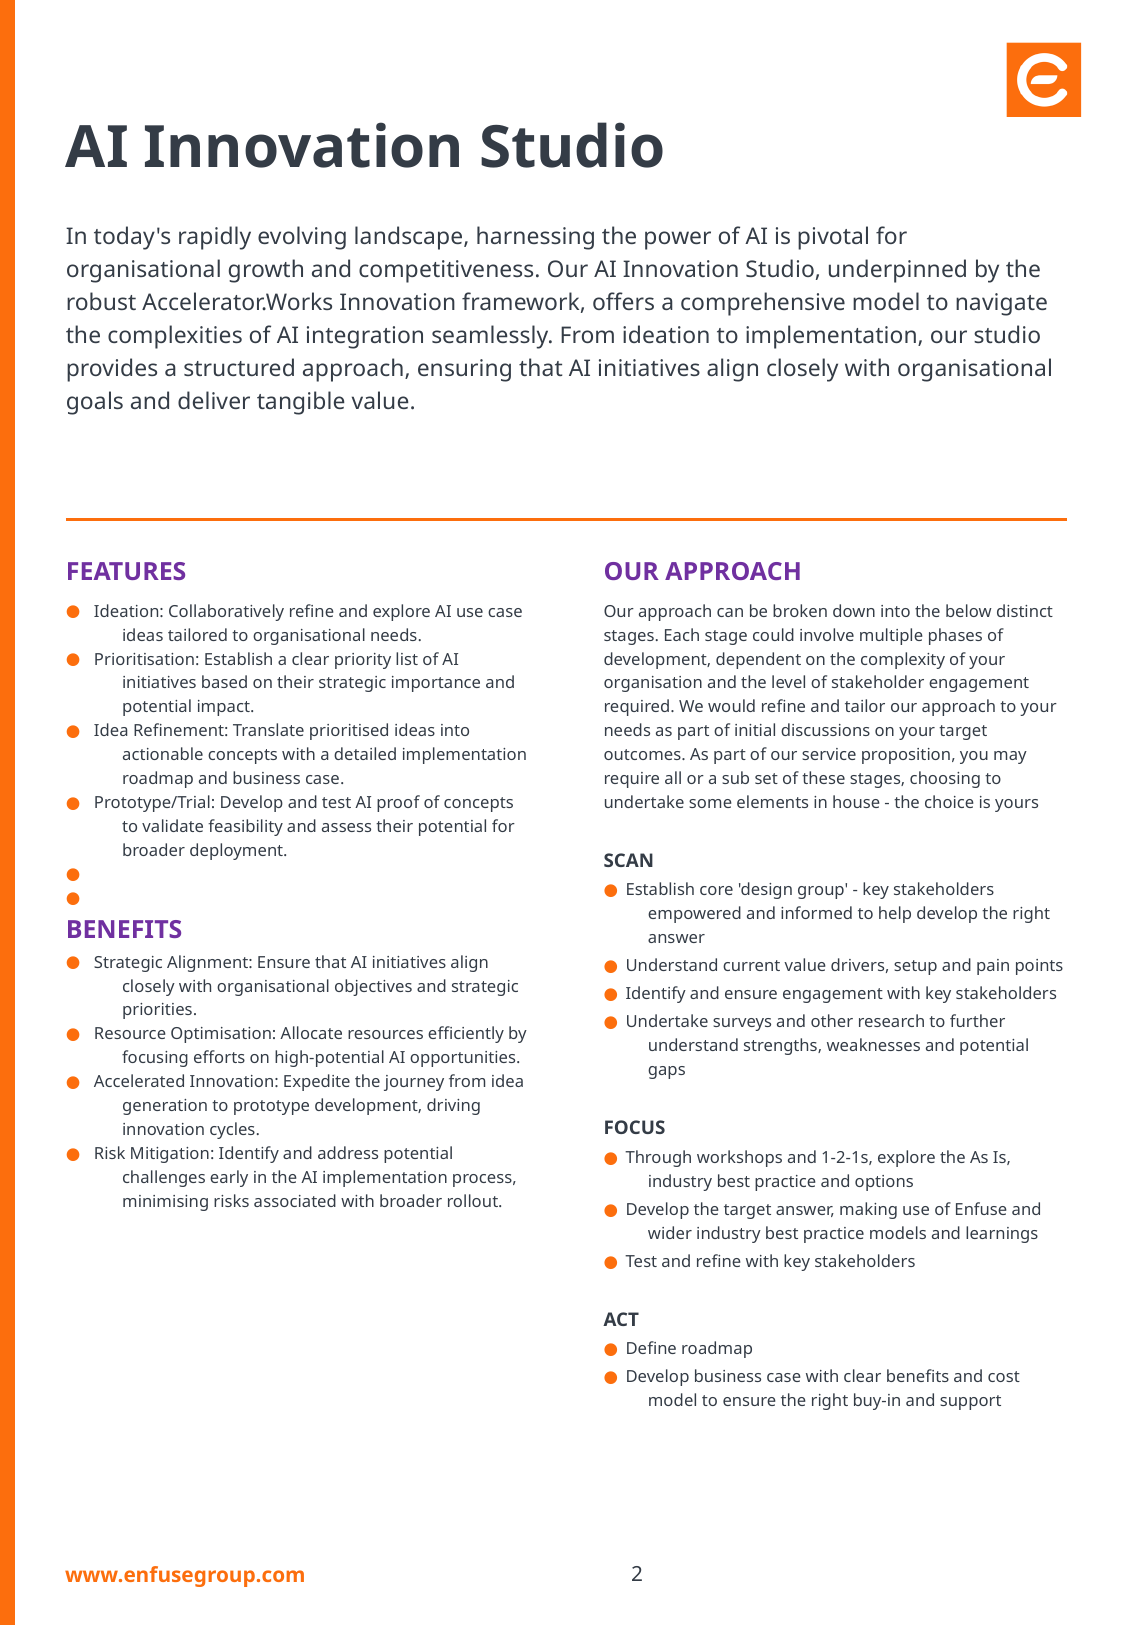

AI Innovation Studio
In today's rapidly evolving landscape, harnessing the power of AI is pivotal for organisational growth and competitiveness. Our AI Innovation Studio, underpinned by the robust Accelerator.Works Innovation framework, offers a comprehensive model to navigate the complexities of AI integration seamlessly. From ideation to implementation, our studio provides a structured approach, ensuring that AI initiatives align closely with organisational goals and deliver tangible value.
FEATURES
OUR APPROACH
Ideation: Collaboratively refine and explore AI use case ideas tailored to organisational needs.
Prioritisation: Establish a clear priority list of AI initiatives based on their strategic importance and potential impact.
Idea Refinement: Translate prioritised ideas into actionable concepts with a detailed implementation roadmap and business case.
Prototype/Trial: Develop and test AI proof of concepts to validate feasibility and assess their potential for broader deployment.
BENEFITS
Strategic Alignment: Ensure that AI initiatives align closely with organisational objectives and strategic priorities.
Resource Optimisation: Allocate resources efficiently by focusing efforts on high-potential AI opportunities.
Accelerated Innovation: Expedite the journey from idea generation to prototype development, driving innovation cycles.
Risk Mitigation: Identify and address potential challenges early in the AI implementation process, minimising risks associated with broader rollout.
Our approach can be broken down into the below distinct stages. Each stage could involve multiple phases of development, dependent on the complexity of your organisation and the level of stakeholder engagement required. We would refine and tailor our approach to your needs as part of initial discussions on your target outcomes. As part of our service proposition, you may require all or a sub set of these stages, choosing to undertake some elements in house - the choice is yours
SCAN
Establish core 'design group' - key stakeholders empowered and informed to help develop the right answer
Understand current value drivers, setup and pain points
Identify and ensure engagement with key stakeholders
Undertake surveys and other research to further understand strengths, weaknesses and potential gaps
FOCUS
Through workshops and 1-2-1s, explore the As Is, industry best practice and options
Develop the target answer, making use of Enfuse and wider industry best practice models and learnings
Test and refine with key stakeholders
ACT
Define roadmap
Develop business case with clear benefits and cost model to ensure the right buy-in and support